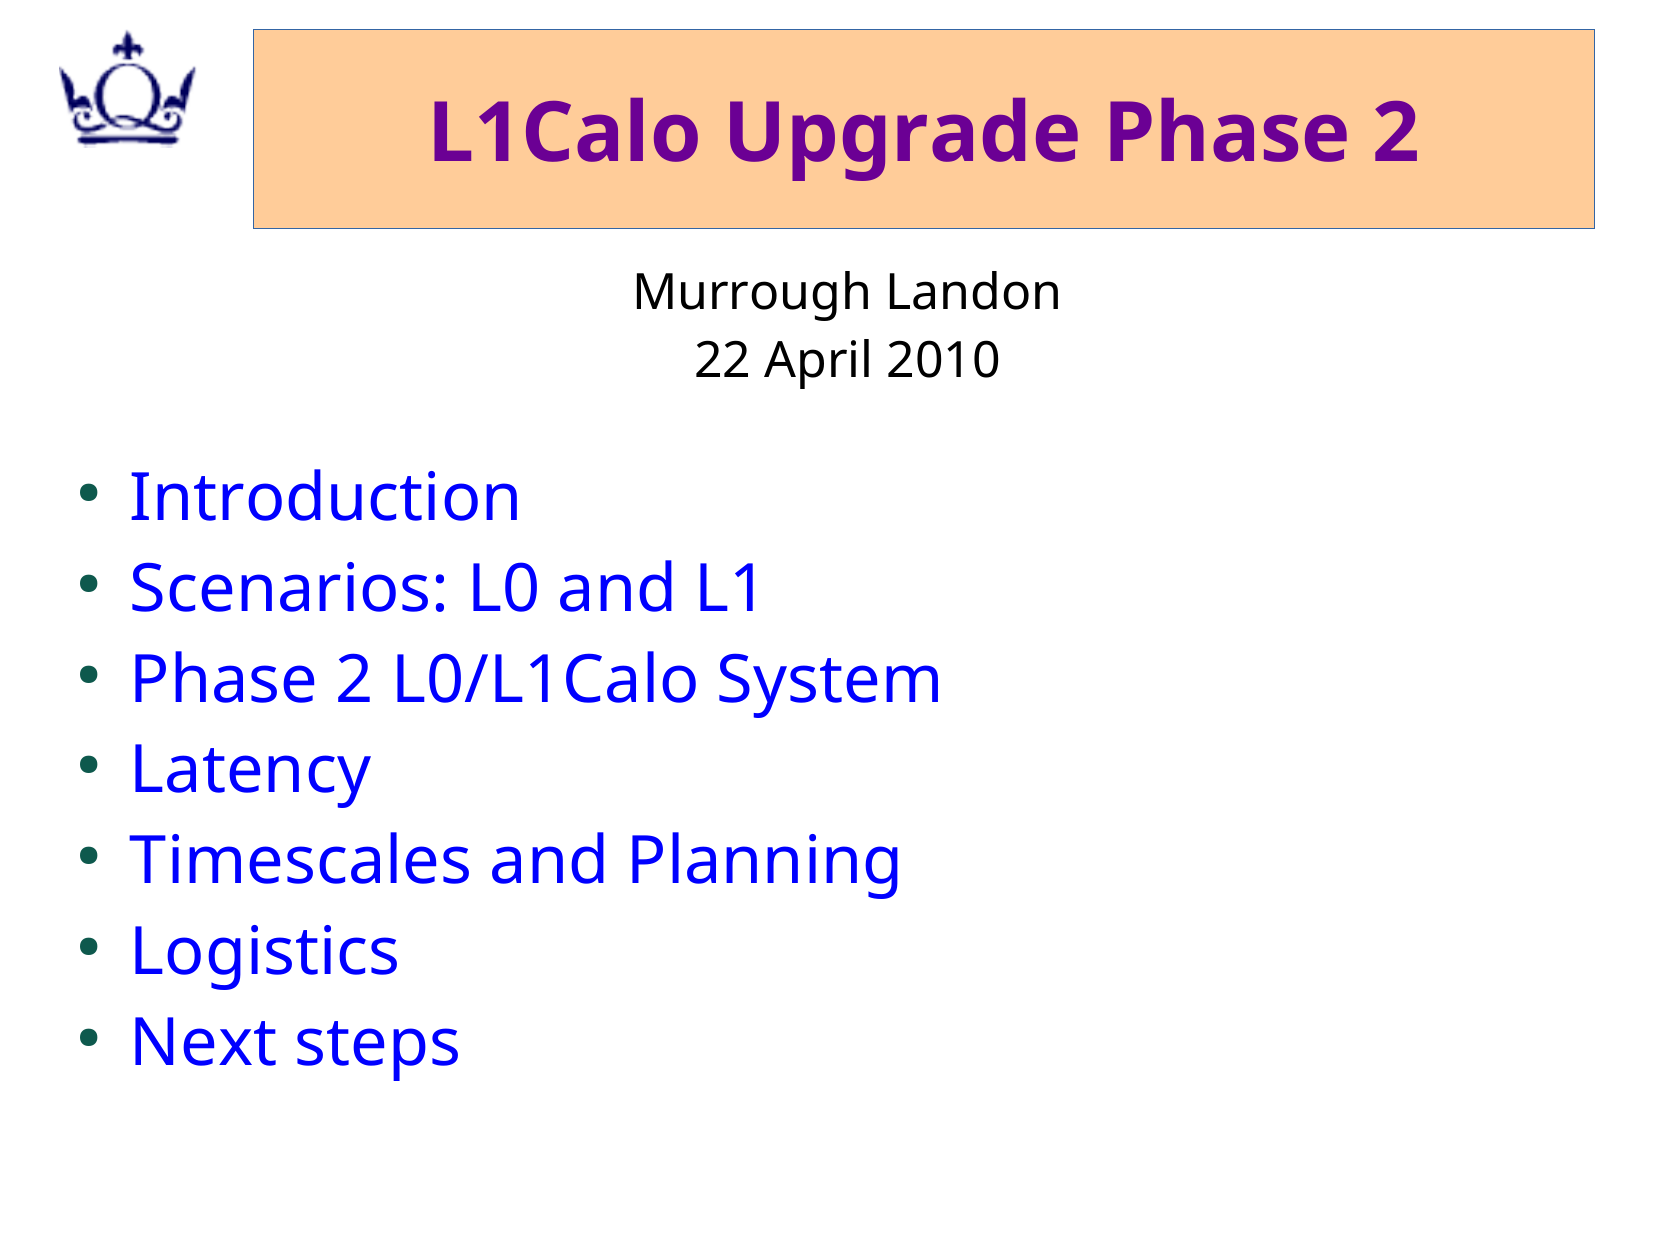

# L1Calo Upgrade Phase 2
Murrough Landon
22 April 2010
Introduction
Scenarios: L0 and L1
Phase 2 L0/L1Calo System
Latency
Timescales and Planning
Logistics
Next steps